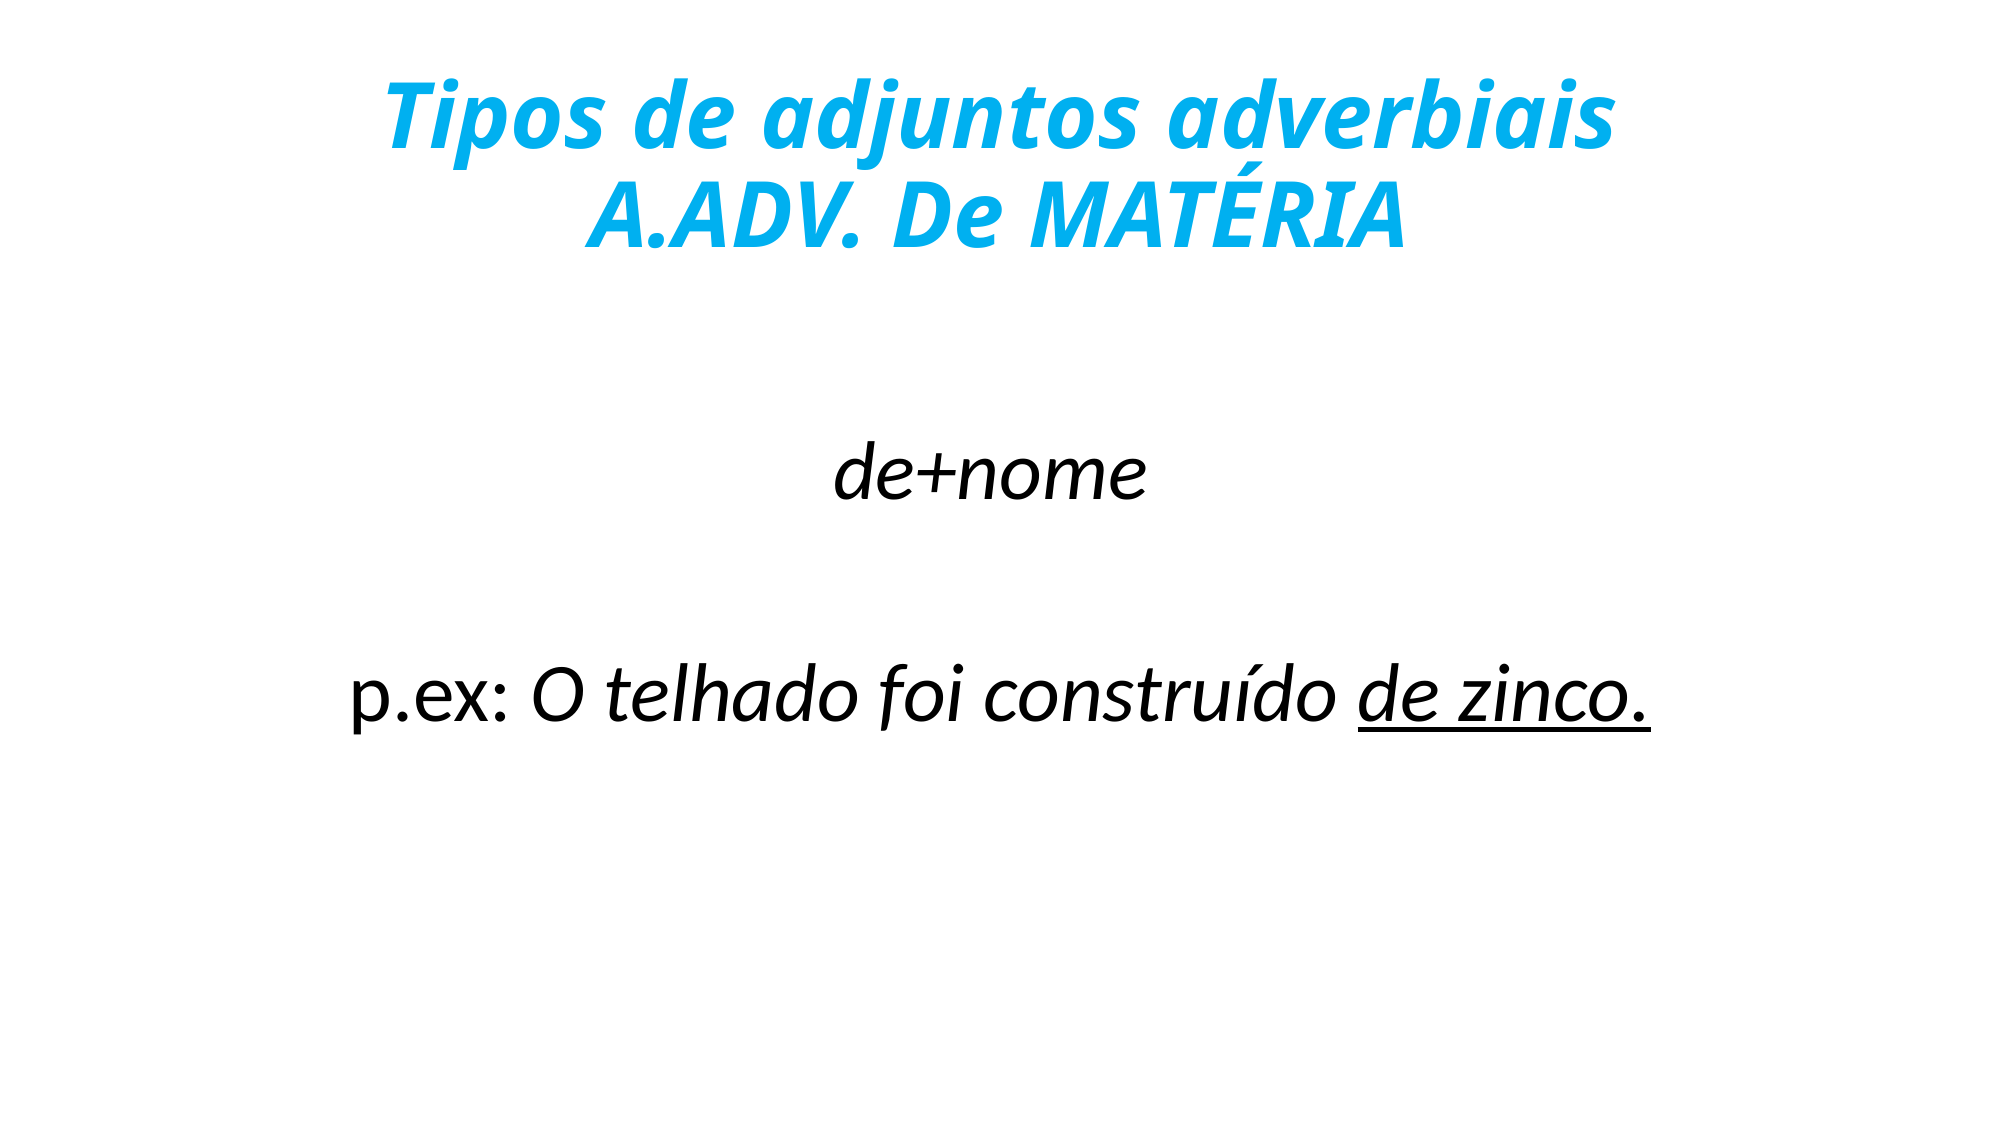

# Tipos de adjuntos adverbiais A.ADV. De MATÉRIA
de+nome
p.ex: O telhado foi construído de zinco.